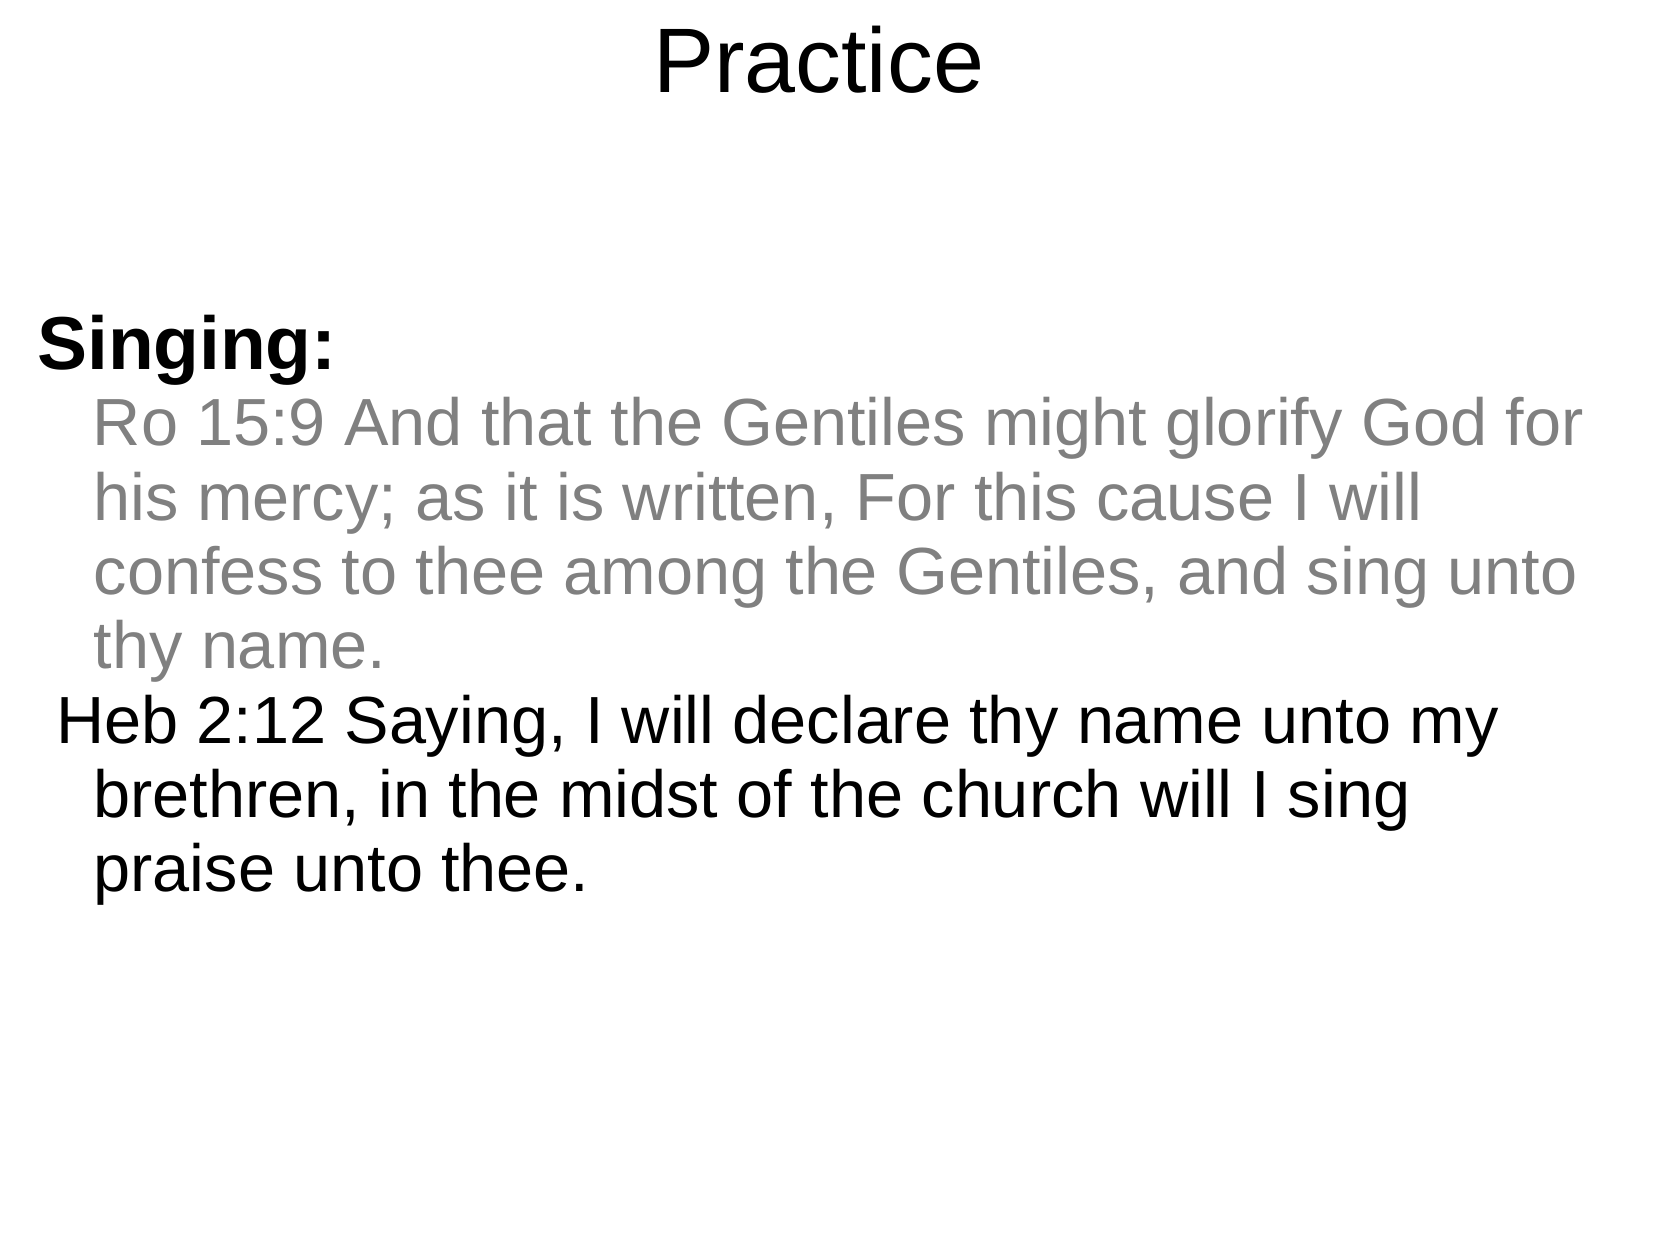

# Practice
Singing:
 Ro 15:9 And that the Gentiles might glorify God for his mercy; as it is written, For this cause I will confess to thee among the Gentiles, and sing unto thy name.
 Heb 2:12 Saying, I will declare thy name unto my brethren, in the midst of the church will I sing praise unto thee.